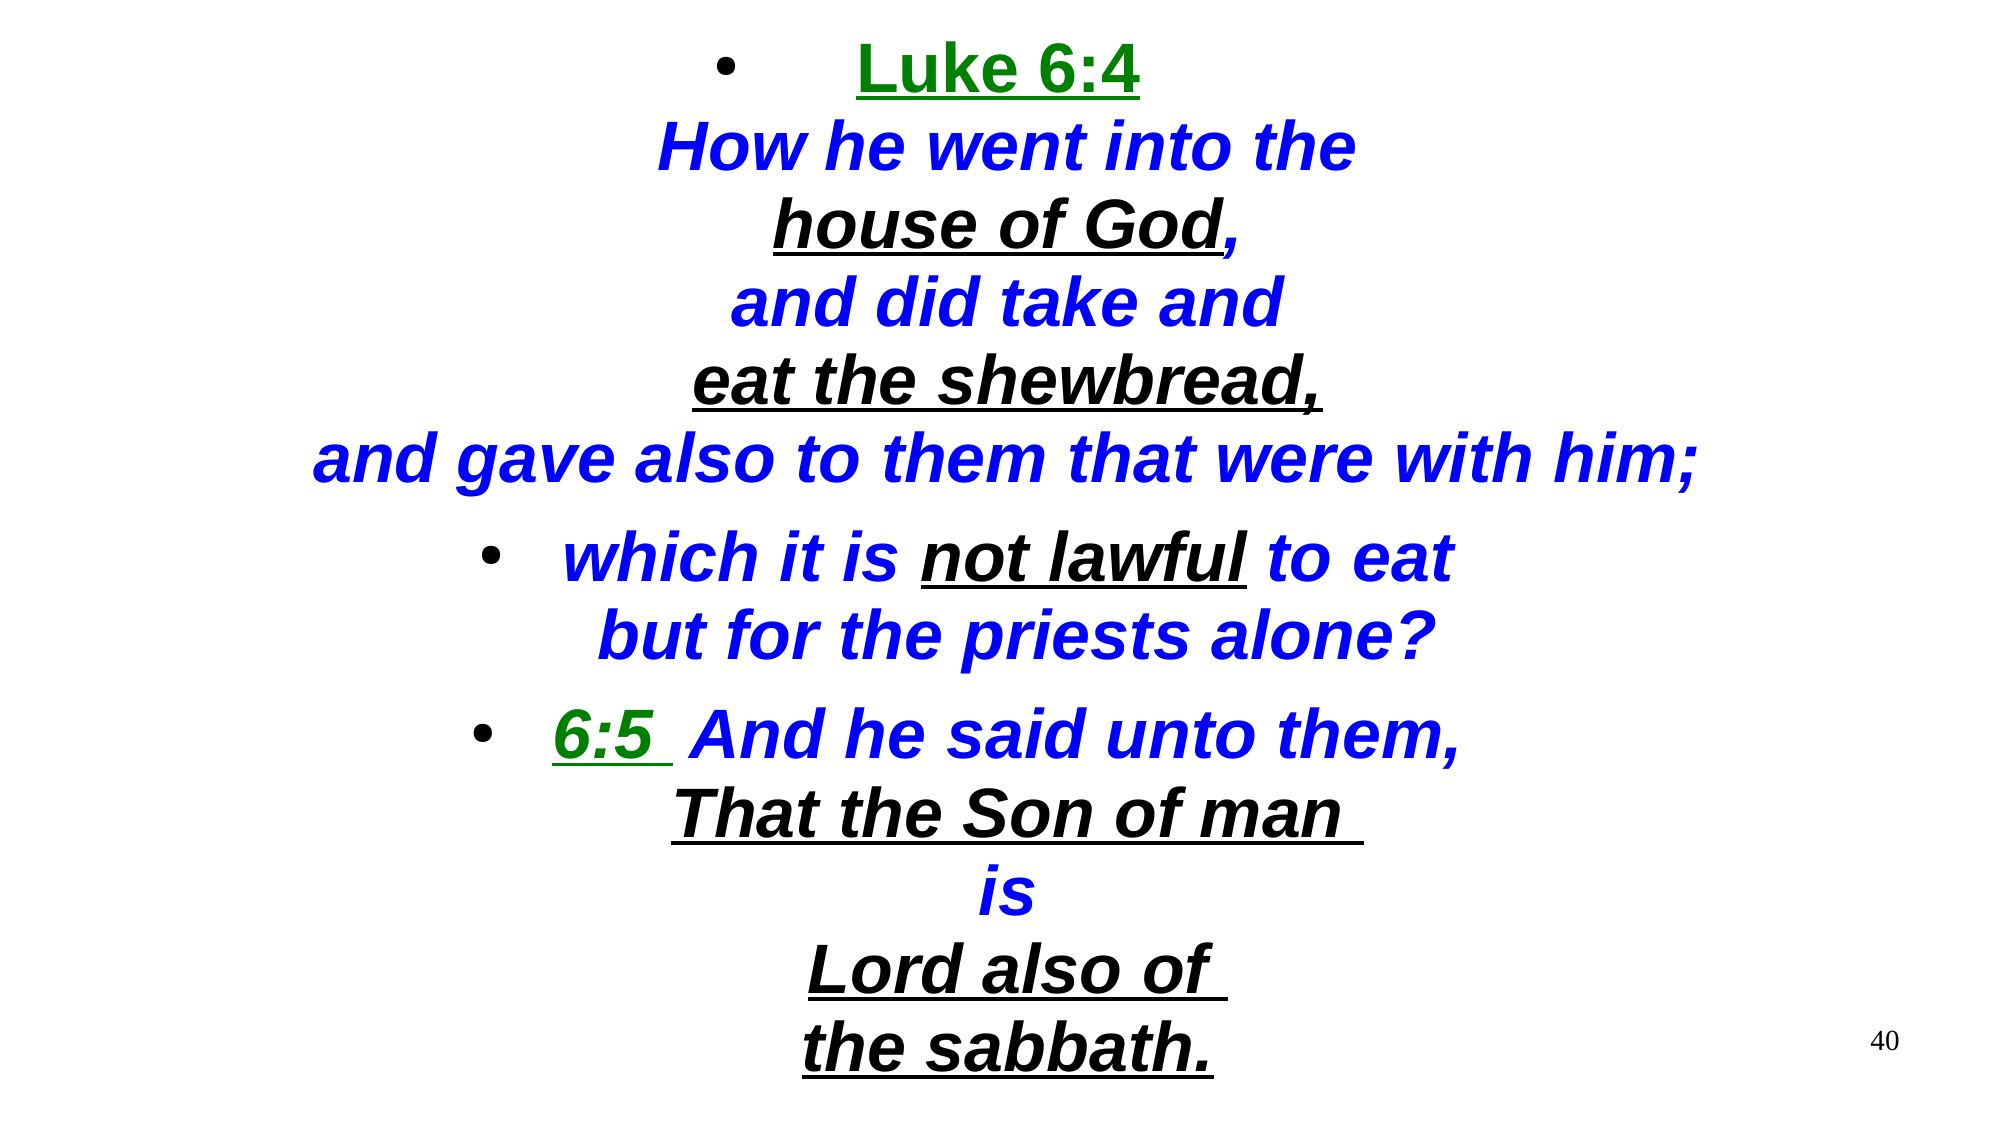

# Luke 6:4  How he went into the house of God, and did take and eat the shewbread, and gave also to them that were with him;
which it is not lawful to eat
but for the priests alone?
6:5  And he said unto them,
That the Son of man
is
Lord also of
the sabbath.
40